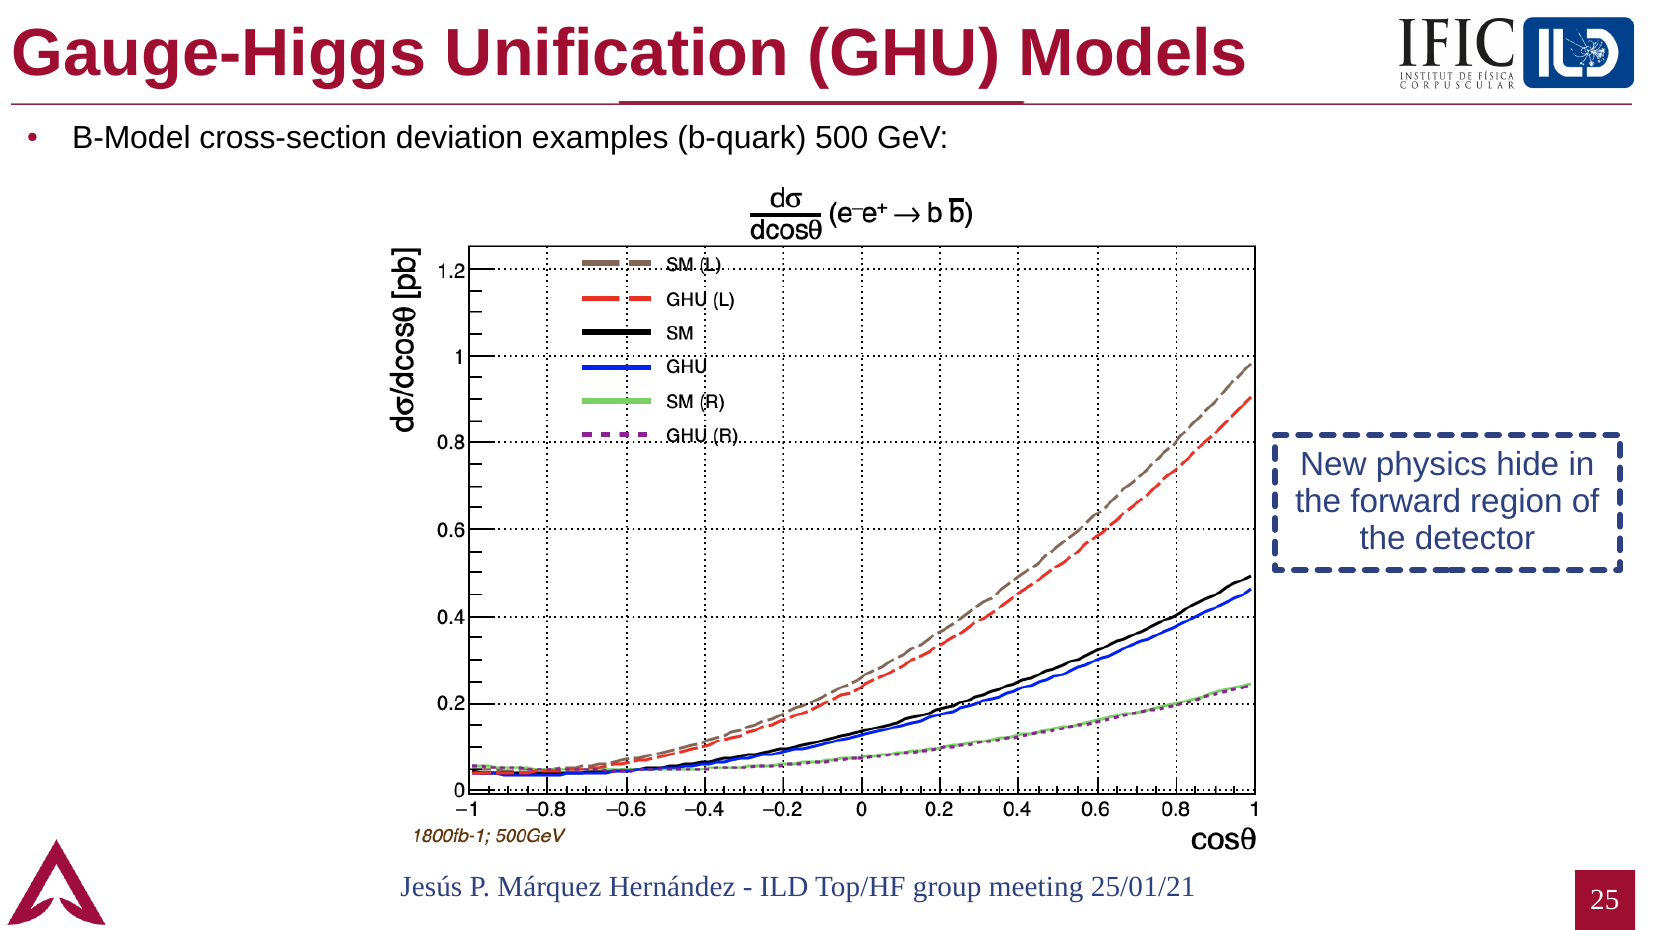

# Gauge-Higgs Unification (GHU) Models
B-Model cross-section deviation examples (b-quark) 500 GeV:
New physics hide in the forward region of the detector
25